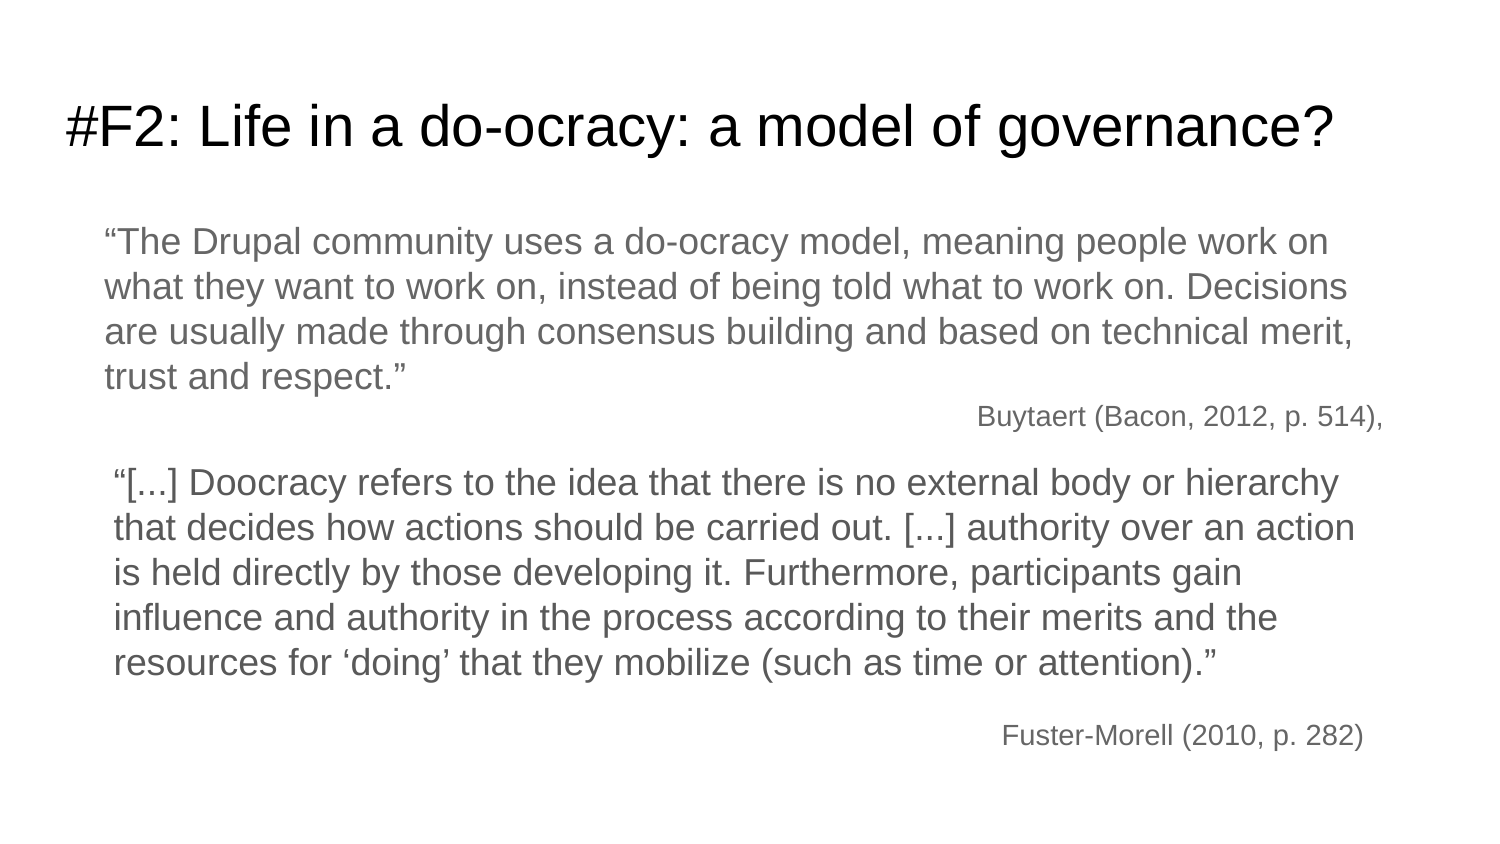

# #F2: Life in a do-ocracy: a model of governance?
“The Drupal community uses a do-ocracy model, meaning people work on what they want to work on, instead of being told what to work on. Decisions are usually made through consensus building and based on technical merit, trust and respect.”
Buytaert (Bacon, 2012, p. 514),
“[...] Doocracy refers to the idea that there is no external body or hierarchy that decides how actions should be carried out. [...] authority over an action is held directly by those developing it. Furthermore, participants gain influence and authority in the process according to their merits and the resources for ‘doing’ that they mobilize (such as time or attention).”
Fuster-Morell (2010, p. 282)